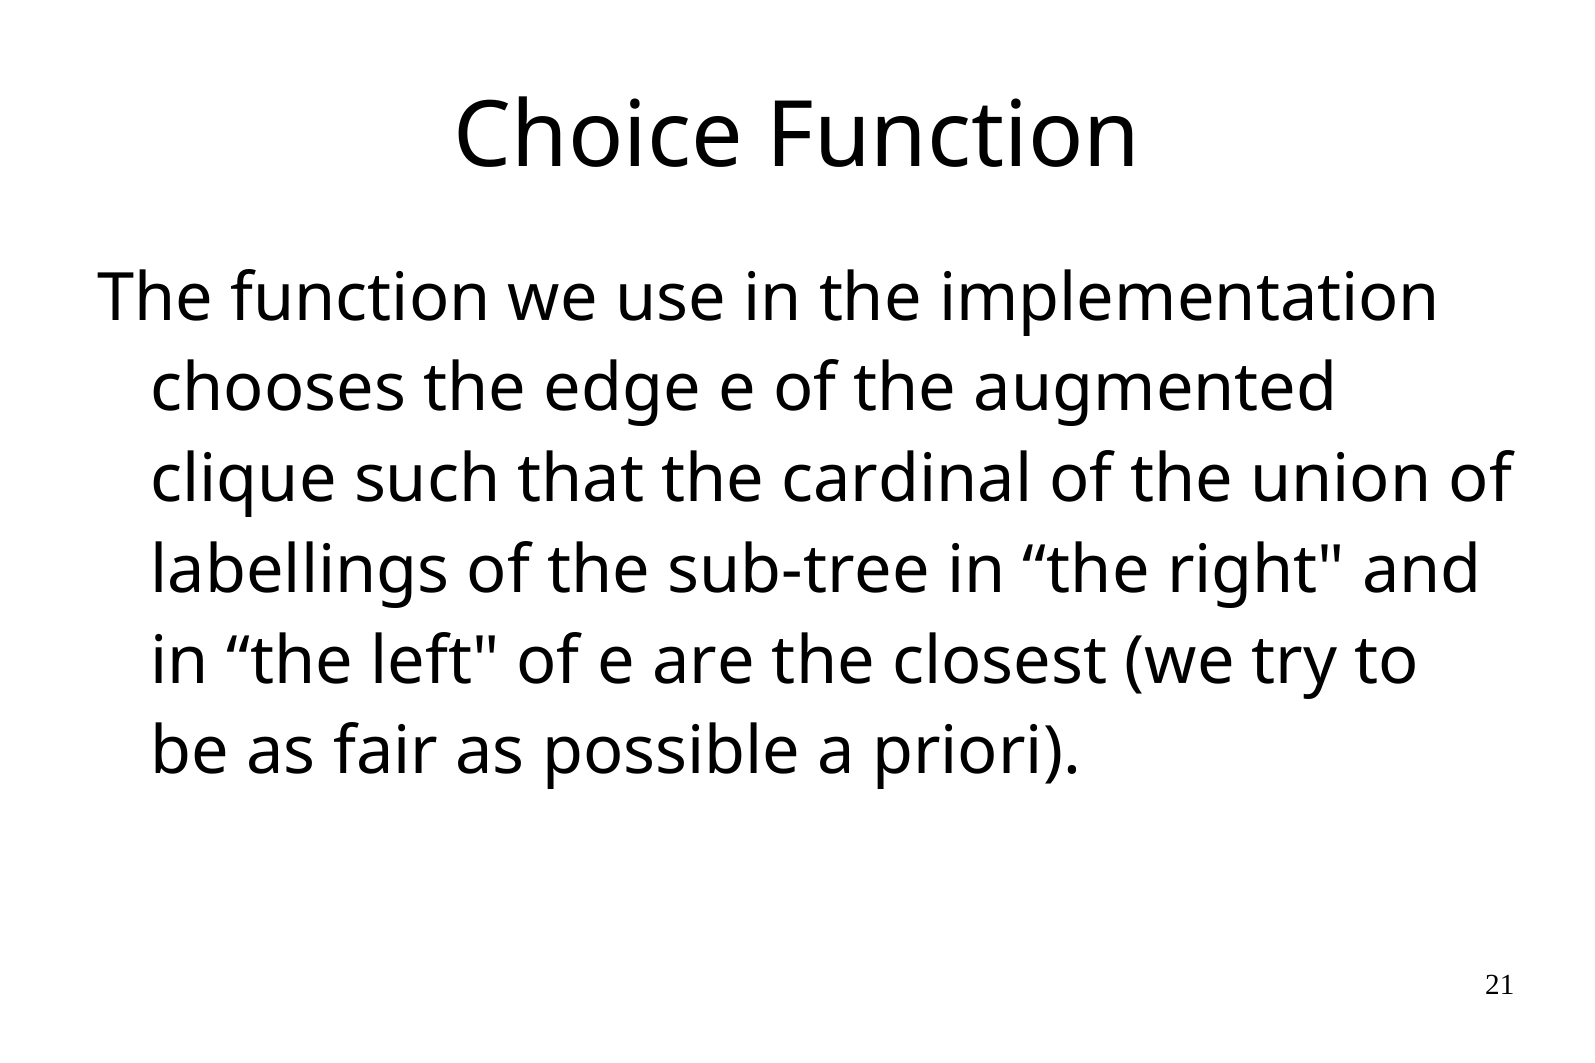

# Choice Function
The function we use in the implementation chooses the edge e of the augmented clique such that the cardinal of the union of labellings of the sub-tree in “the right" and in “the left" of e are the closest (we try to be as fair as possible a priori).
21